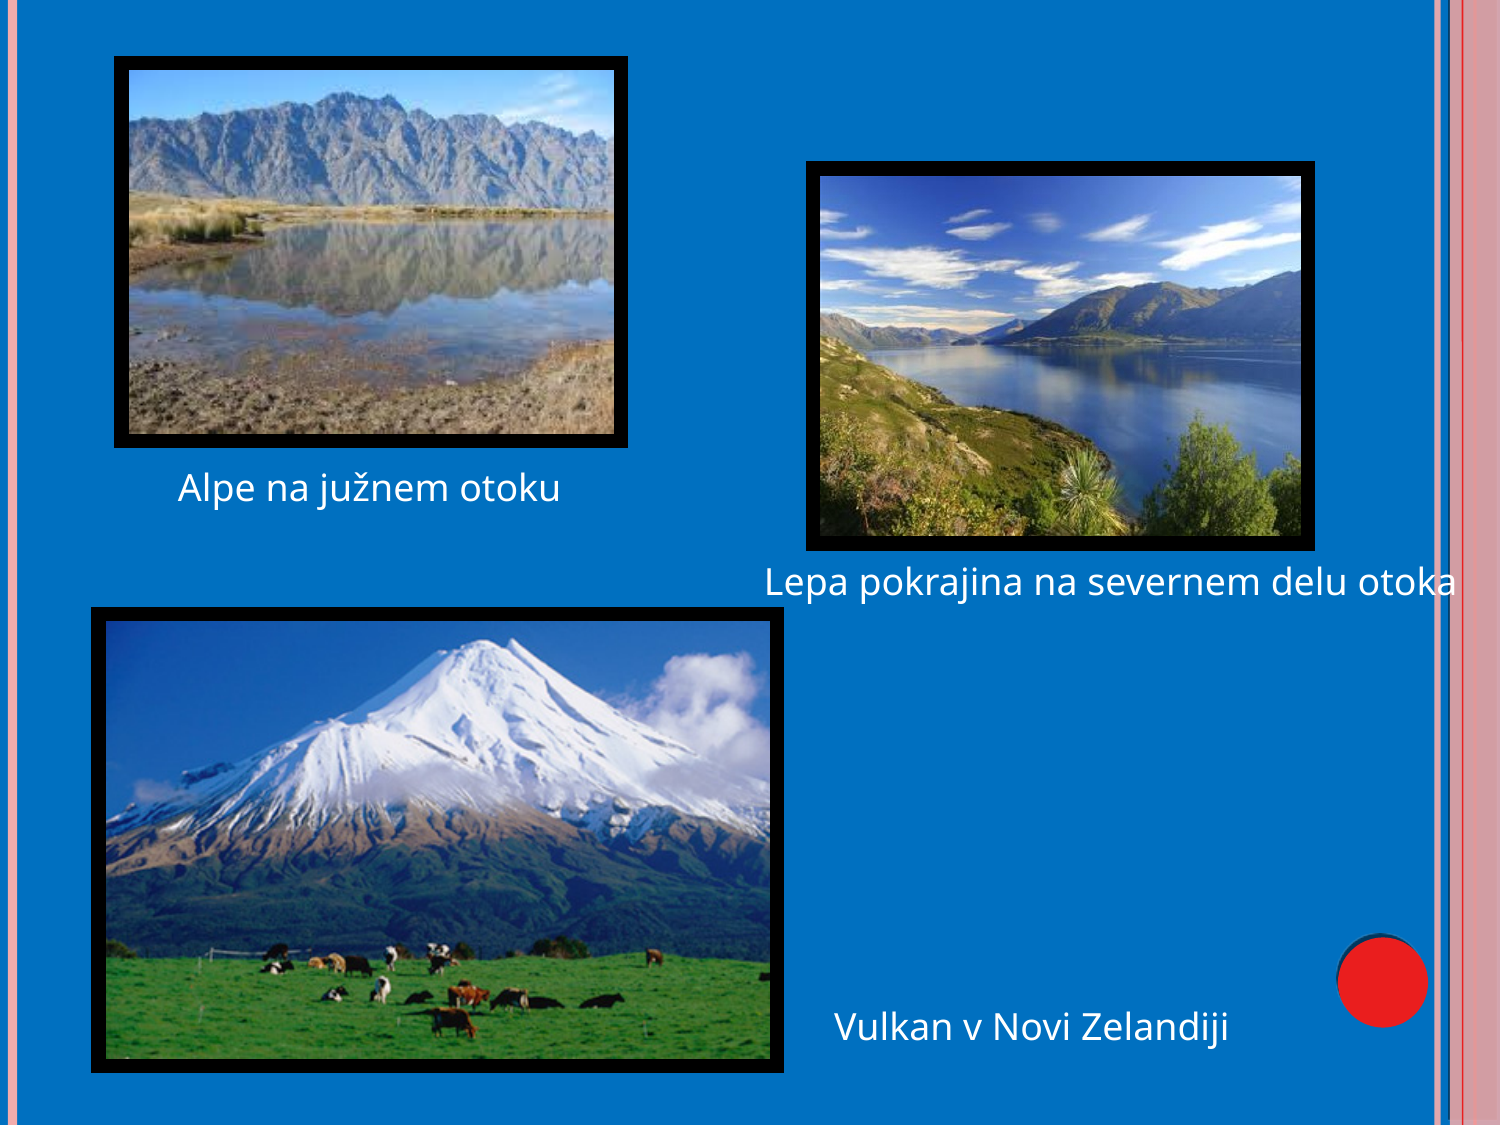

Alpe na južnem otoku
Lepa pokrajina na severnem delu otoka
Vulkan v Novi Zelandiji